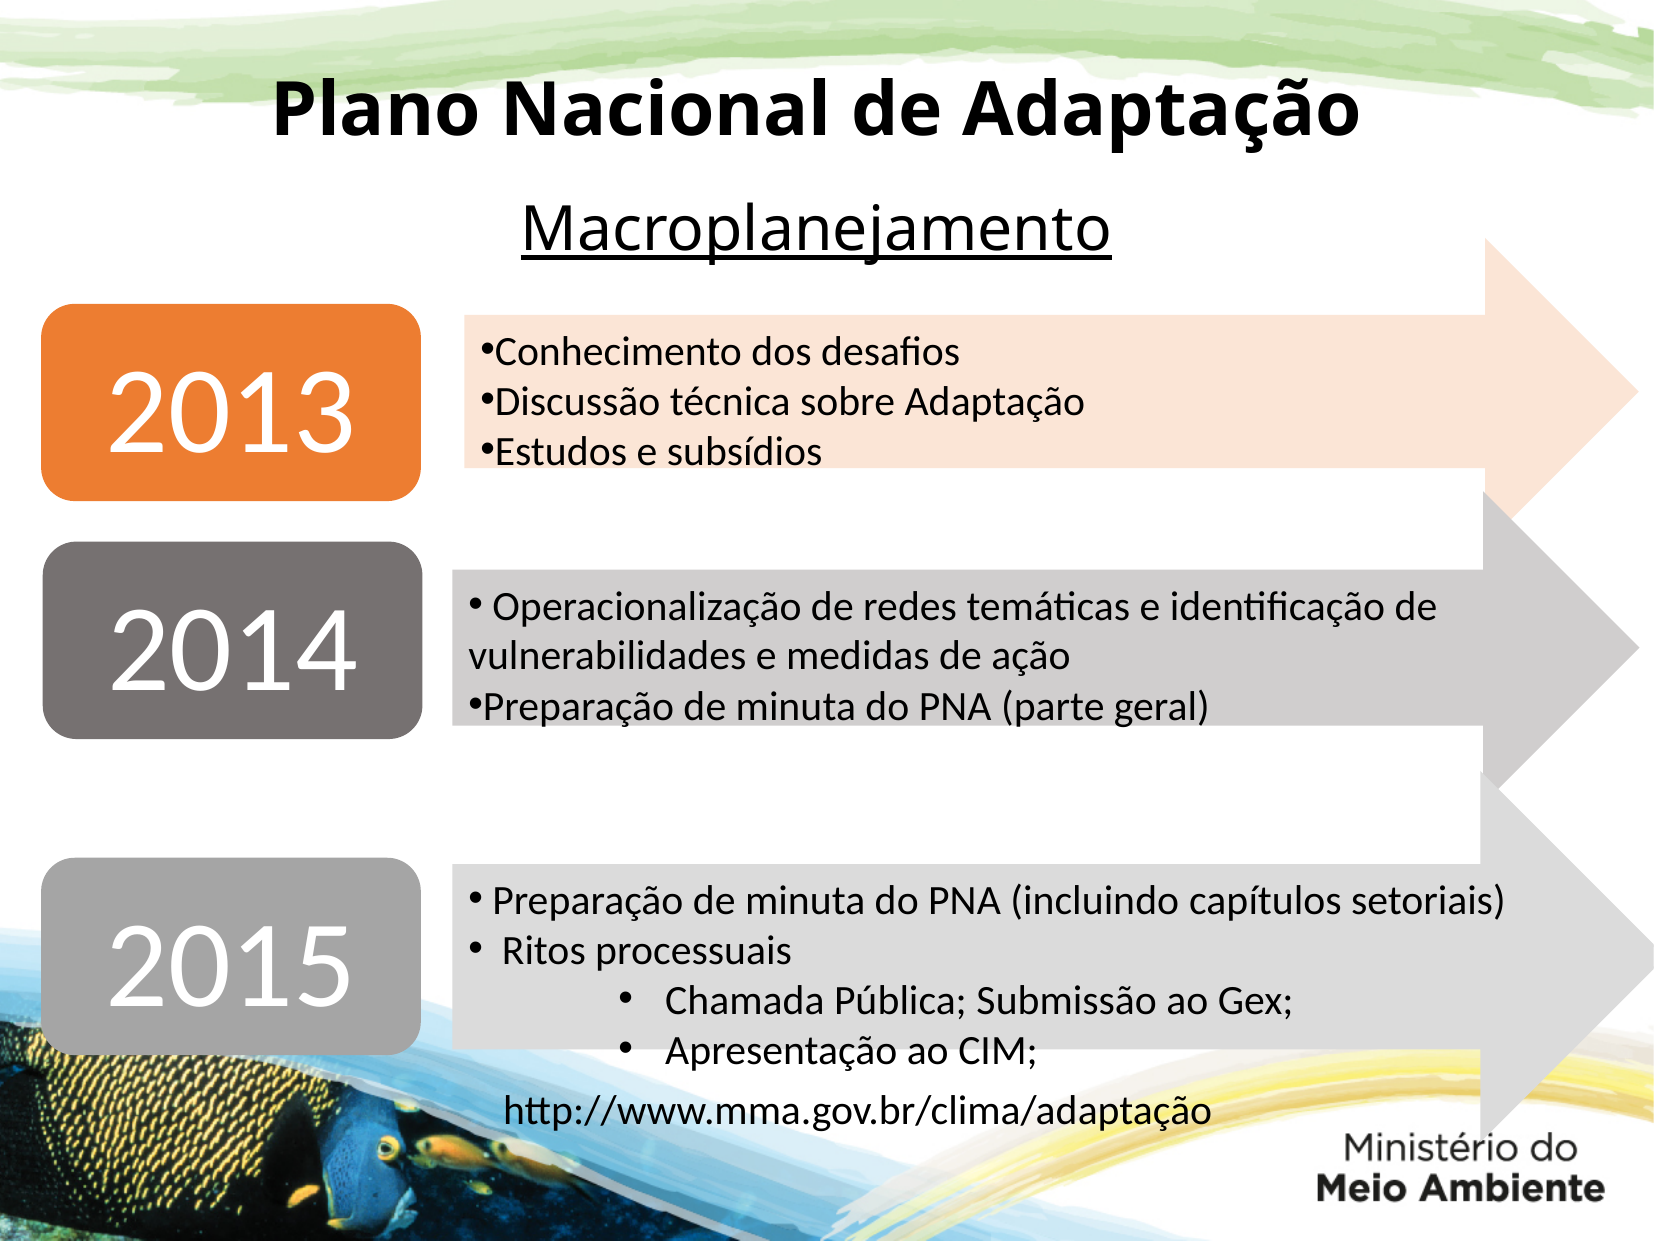

Plano Nacional de Adaptação
Macroplanejamento
Conhecimento dos desafios
Discussão técnica sobre Adaptação
Estudos e subsídios
2013
 Operacionalização de redes temáticas e identificação de vulnerabilidades e medidas de ação
Preparação de minuta do PNA (parte geral)
2014
 Preparação de minuta do PNA (incluindo capítulos setoriais)
 Ritos processuais
Chamada Pública; Submissão ao Gex;
Apresentação ao CIM;
2015
http://www.mma.gov.br/clima/adaptação